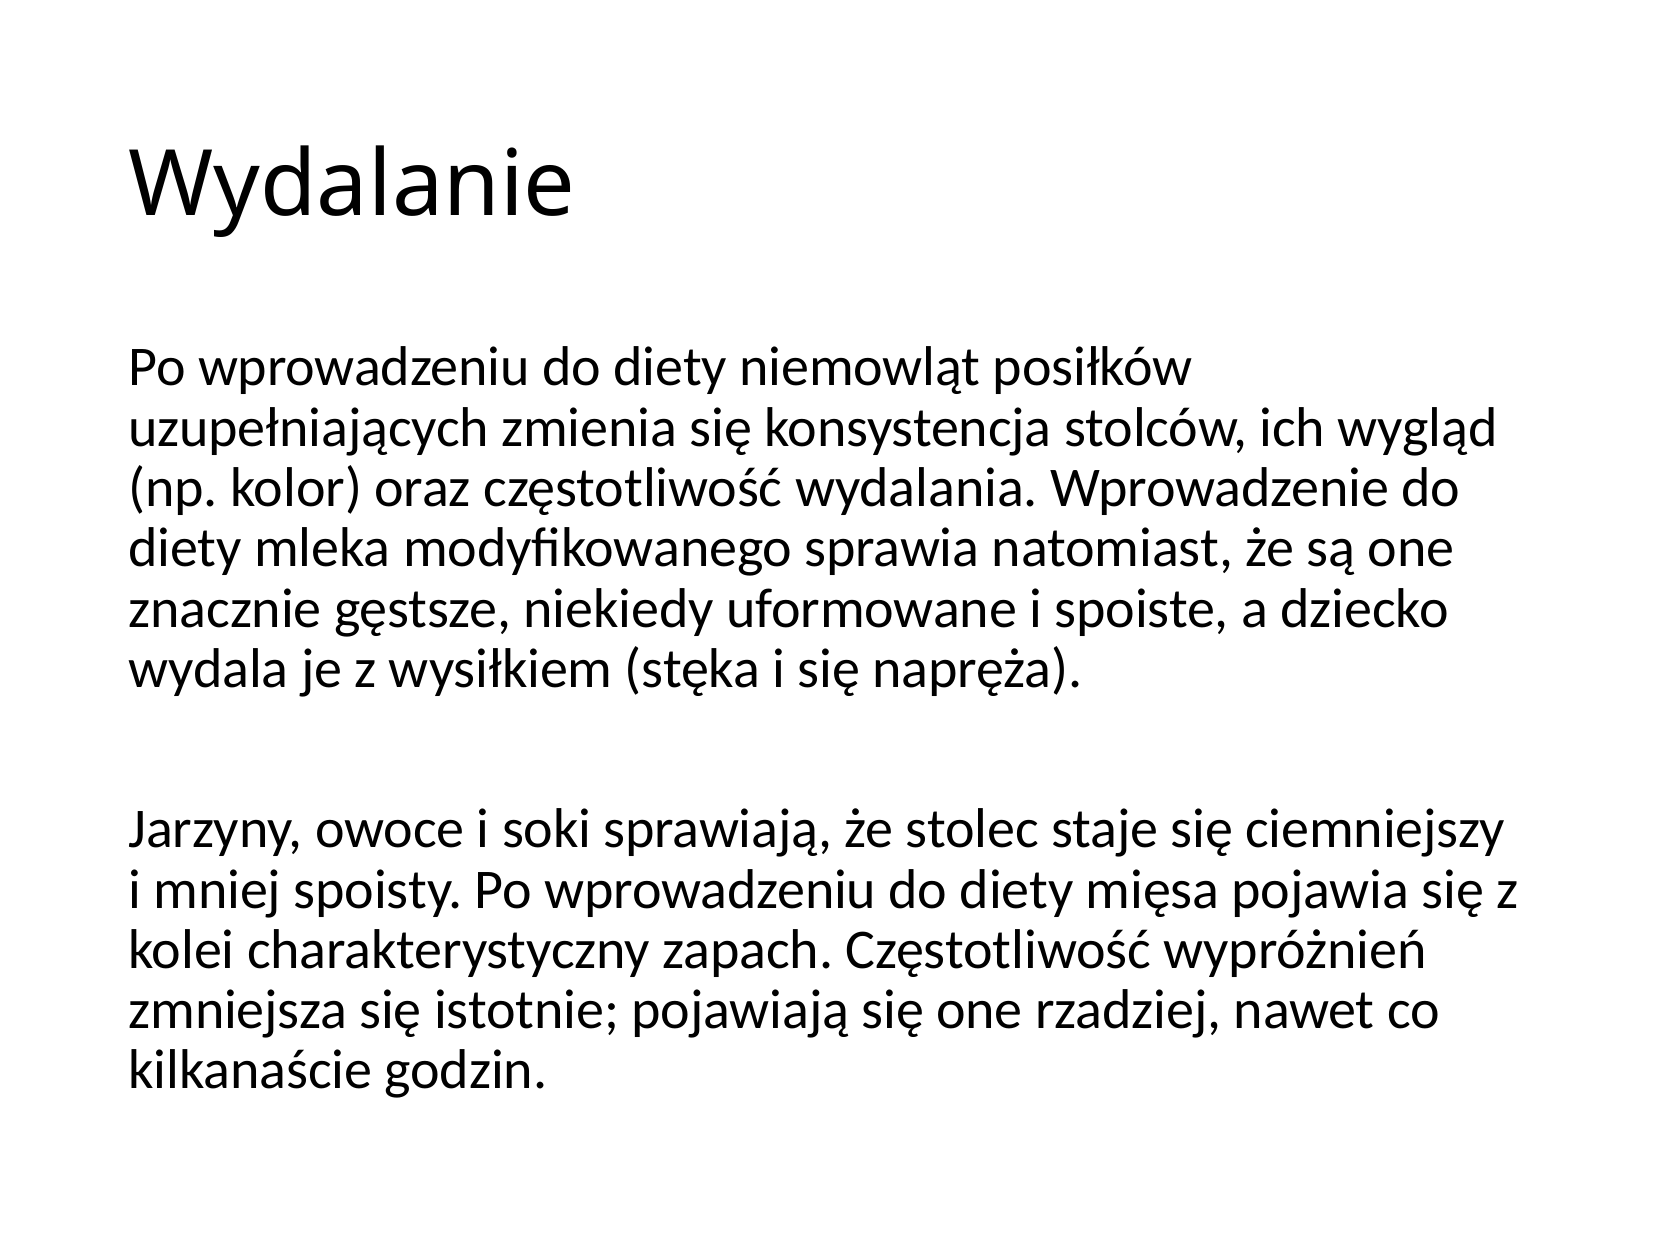

# Wydalanie
Po wprowadzeniu do diety niemowląt posiłków uzupełniających zmienia się konsystencja stolców, ich wygląd (np. kolor) oraz częstotliwość wydalania. Wprowadzenie do diety mleka modyfikowanego sprawia natomiast, że są one znacznie gęstsze, niekiedy uformowane i spoiste, a dziecko wydala je z wysiłkiem (stęka i się napręża).
Jarzyny, owoce i soki sprawiają, że stolec staje się ciemniejszy i mniej spoisty. Po wprowadzeniu do diety mięsa pojawia się z kolei charakterystyczny zapach. Częstotliwość wypróżnień zmniejsza się istotnie; pojawiają się one rzadziej, nawet co kilkanaście godzin.